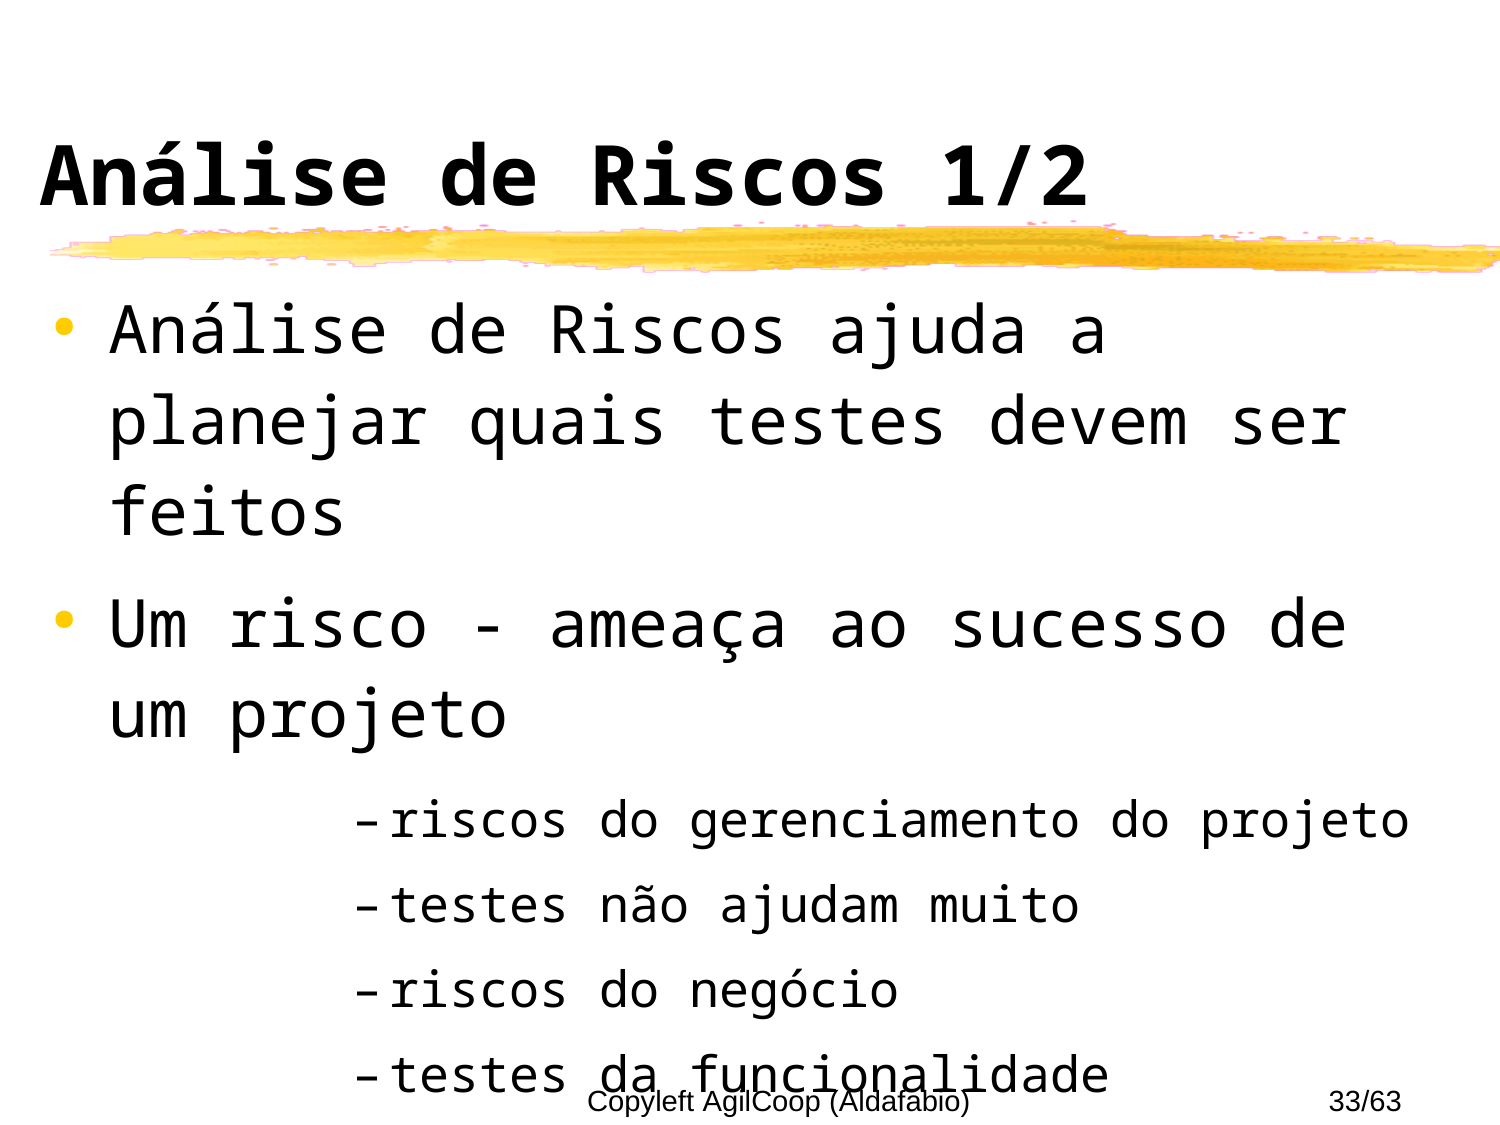

# Análise de Riscos 1/2
Análise de Riscos ajuda a planejar quais testes devem ser feitos
Um risco - ameaça ao sucesso de um projeto
riscos do gerenciamento do projeto
testes não ajudam muito
riscos do negócio
testes da funcionalidade
riscos técnicos
testes unitários, das classes, componentes, etc.
33